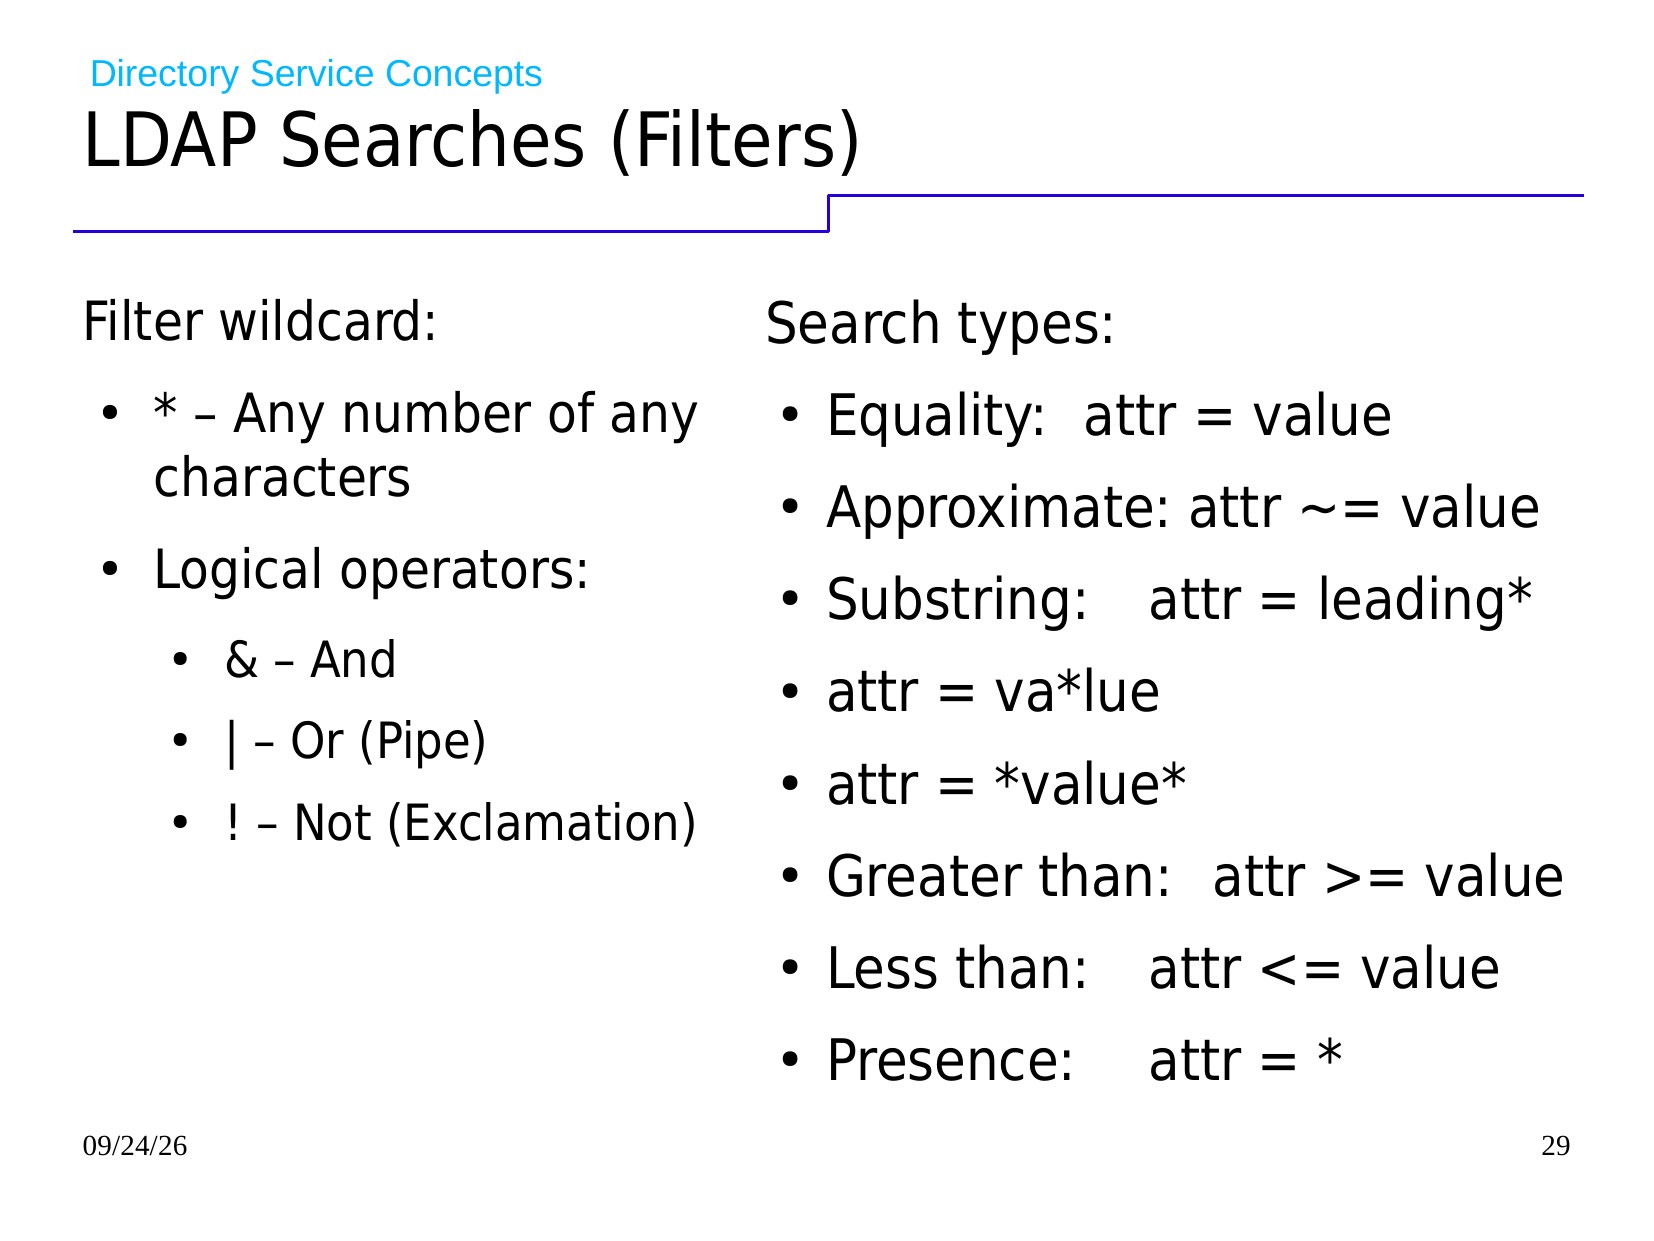

Directory Service Concepts
# LDAP Searches (Filters)
Filter wildcard:
* – Any number of any characters
Logical operators:
& – And
| – Or (Pipe)
! – Not (Exclamation)
Search types:
Equality: 	attr = value
Approximate: attr ~= value
Substring: 	attr = leading*
attr = va*lue
attr = *value*
Greater than: 	attr >= value
Less than: 	attr <= value
Presence: 	attr = *
29